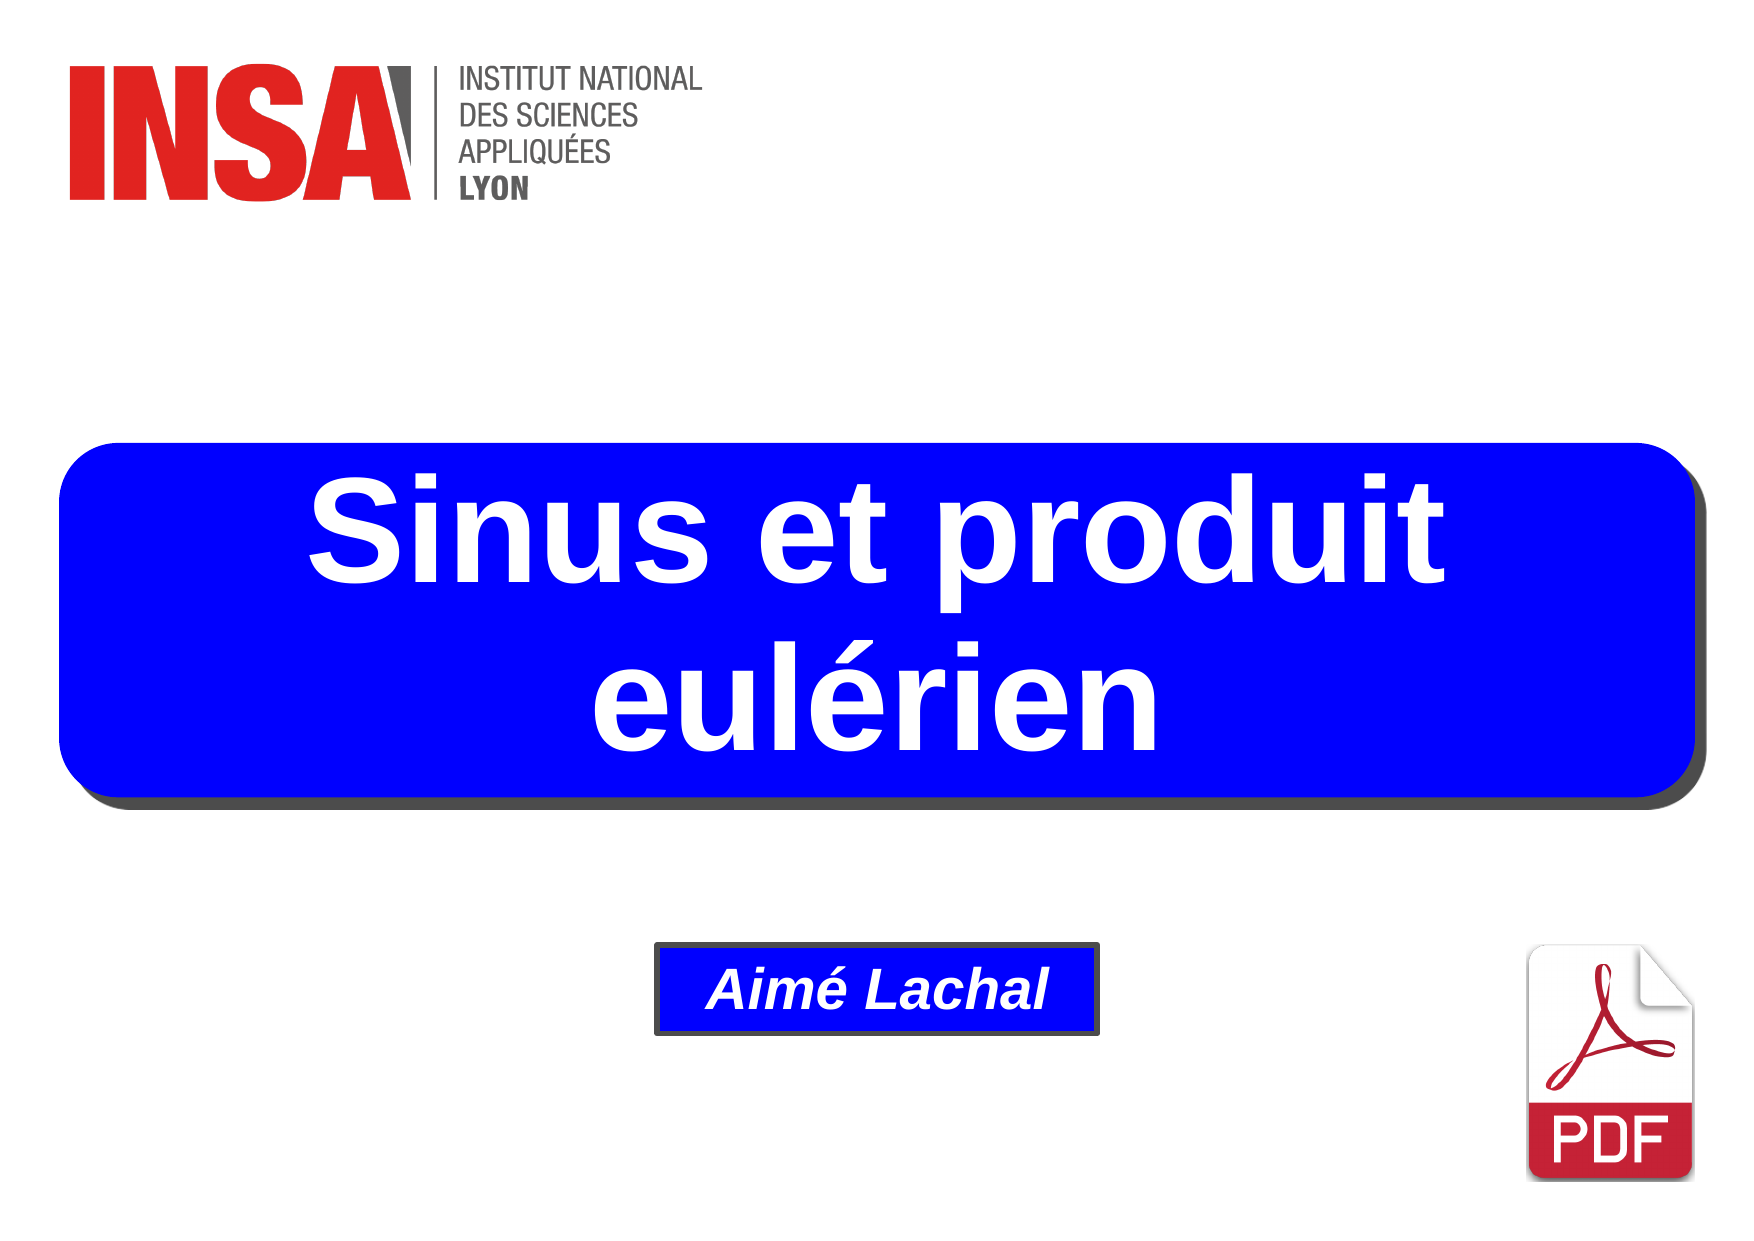

Sinus et produit
eulérien
# Aimé Lachal